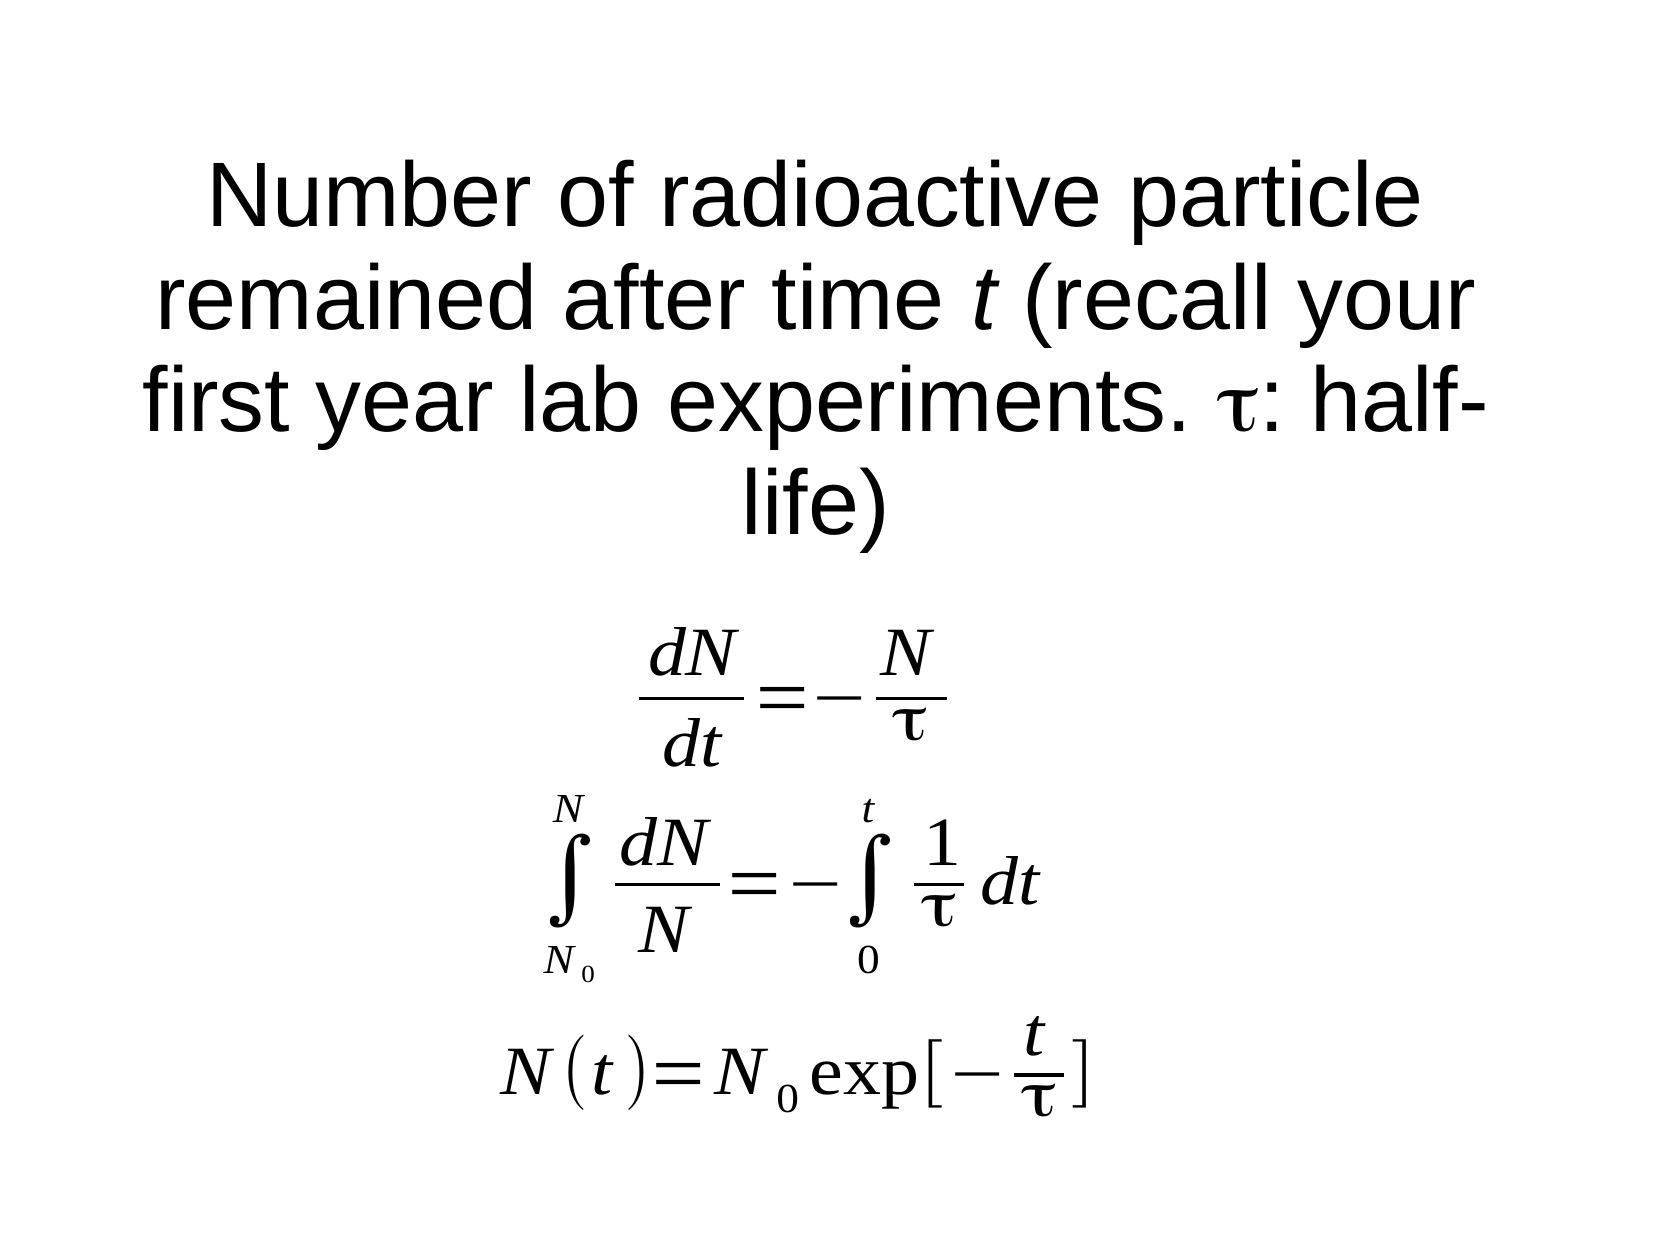

# Number of radioactive particle remained after time t (recall your first year lab experiments. t: half-life)